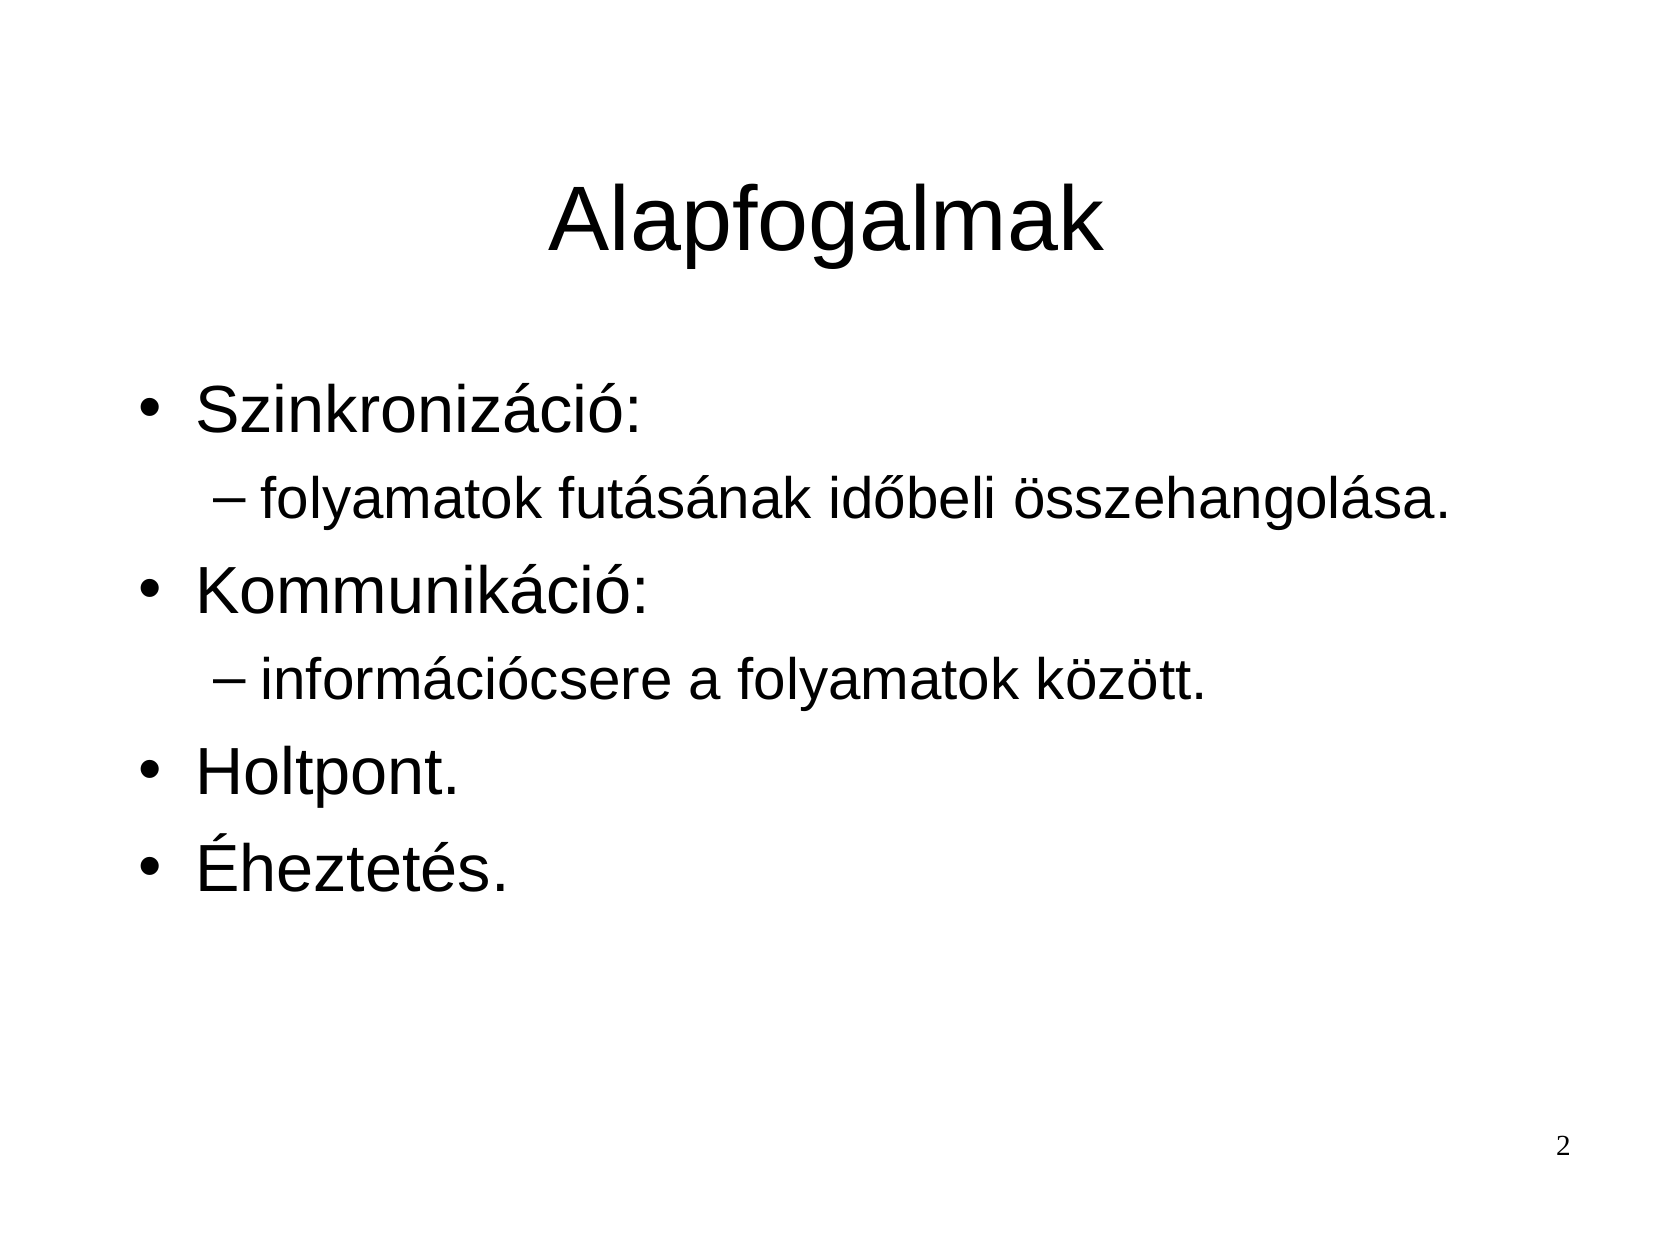

# Alapfogalmak
Szinkronizáció:
folyamatok futásának időbeli összehangolása.
Kommunikáció:
információcsere a folyamatok között.
Holtpont.
Éheztetés.
2